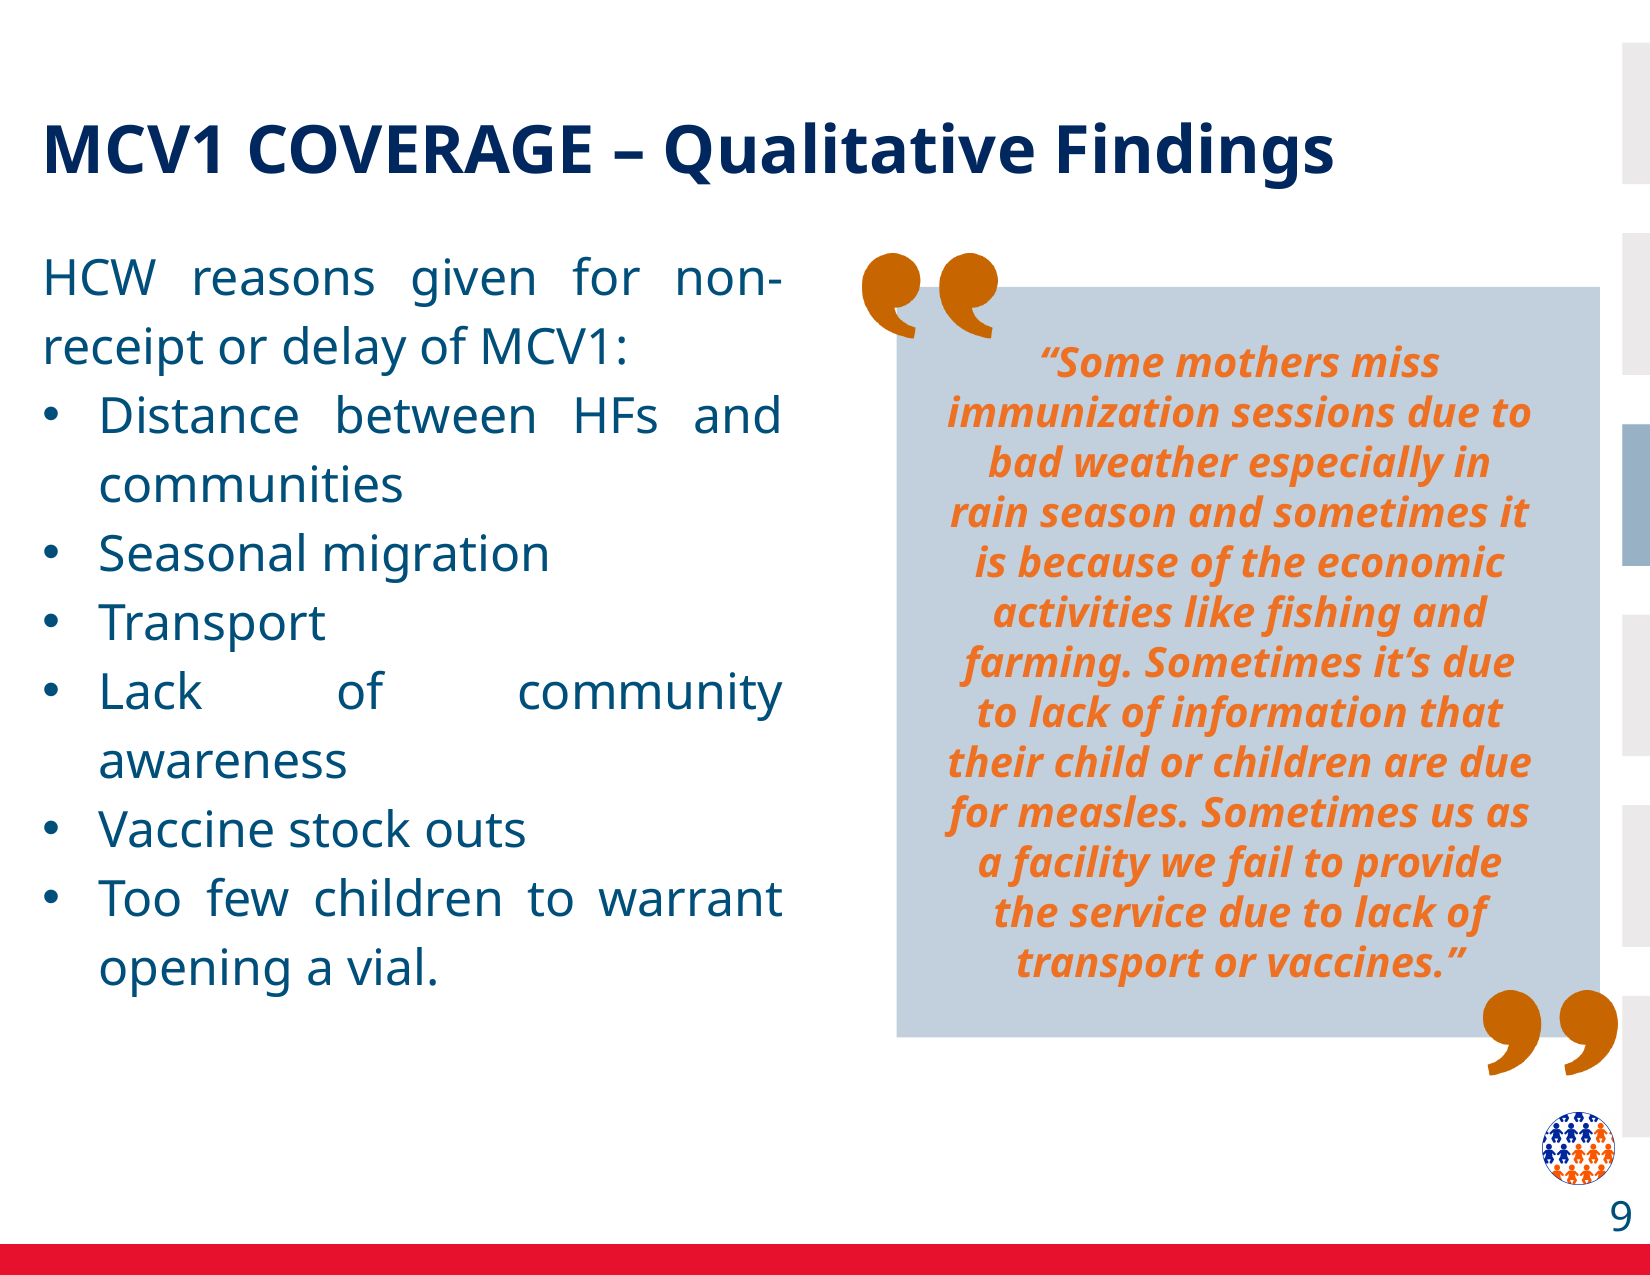

# MCV1 COVERAGE – Qualitative Findings
HCW reasons given for non-receipt or delay of MCV1:
Distance between HFs and communities
Seasonal migration
Transport
Lack of community awareness
Vaccine stock outs
Too few children to warrant opening a vial.
“Some mothers miss immunization sessions due to bad weather especially in rain season and sometimes it is because of the economic activities like fishing and farming. Sometimes it’s due to lack of information that their child or children are due for measles. Sometimes us as a facility we fail to provide the service due to lack of transport or vaccines.”